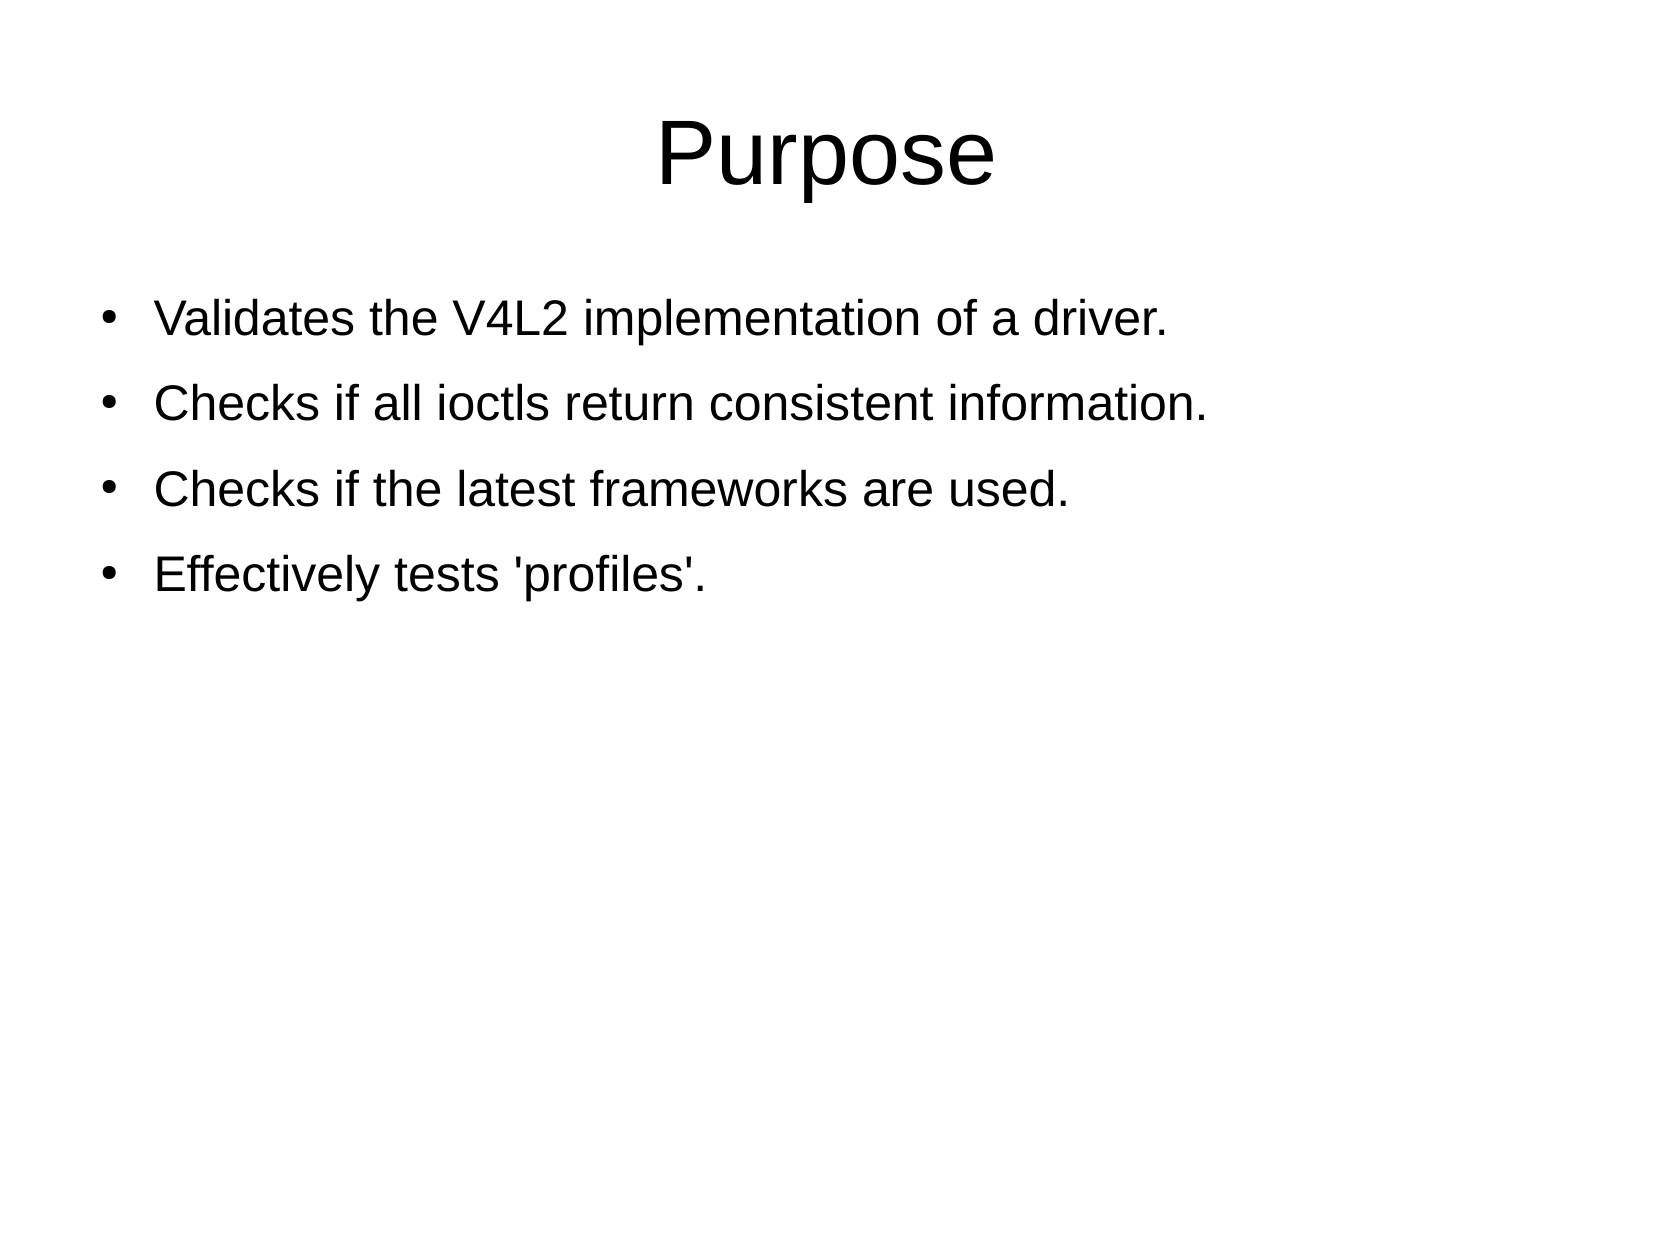

# Purpose
Validates the V4L2 implementation of a driver.
Checks if all ioctls return consistent information.
Checks if the latest frameworks are used.
Effectively tests 'profiles'.